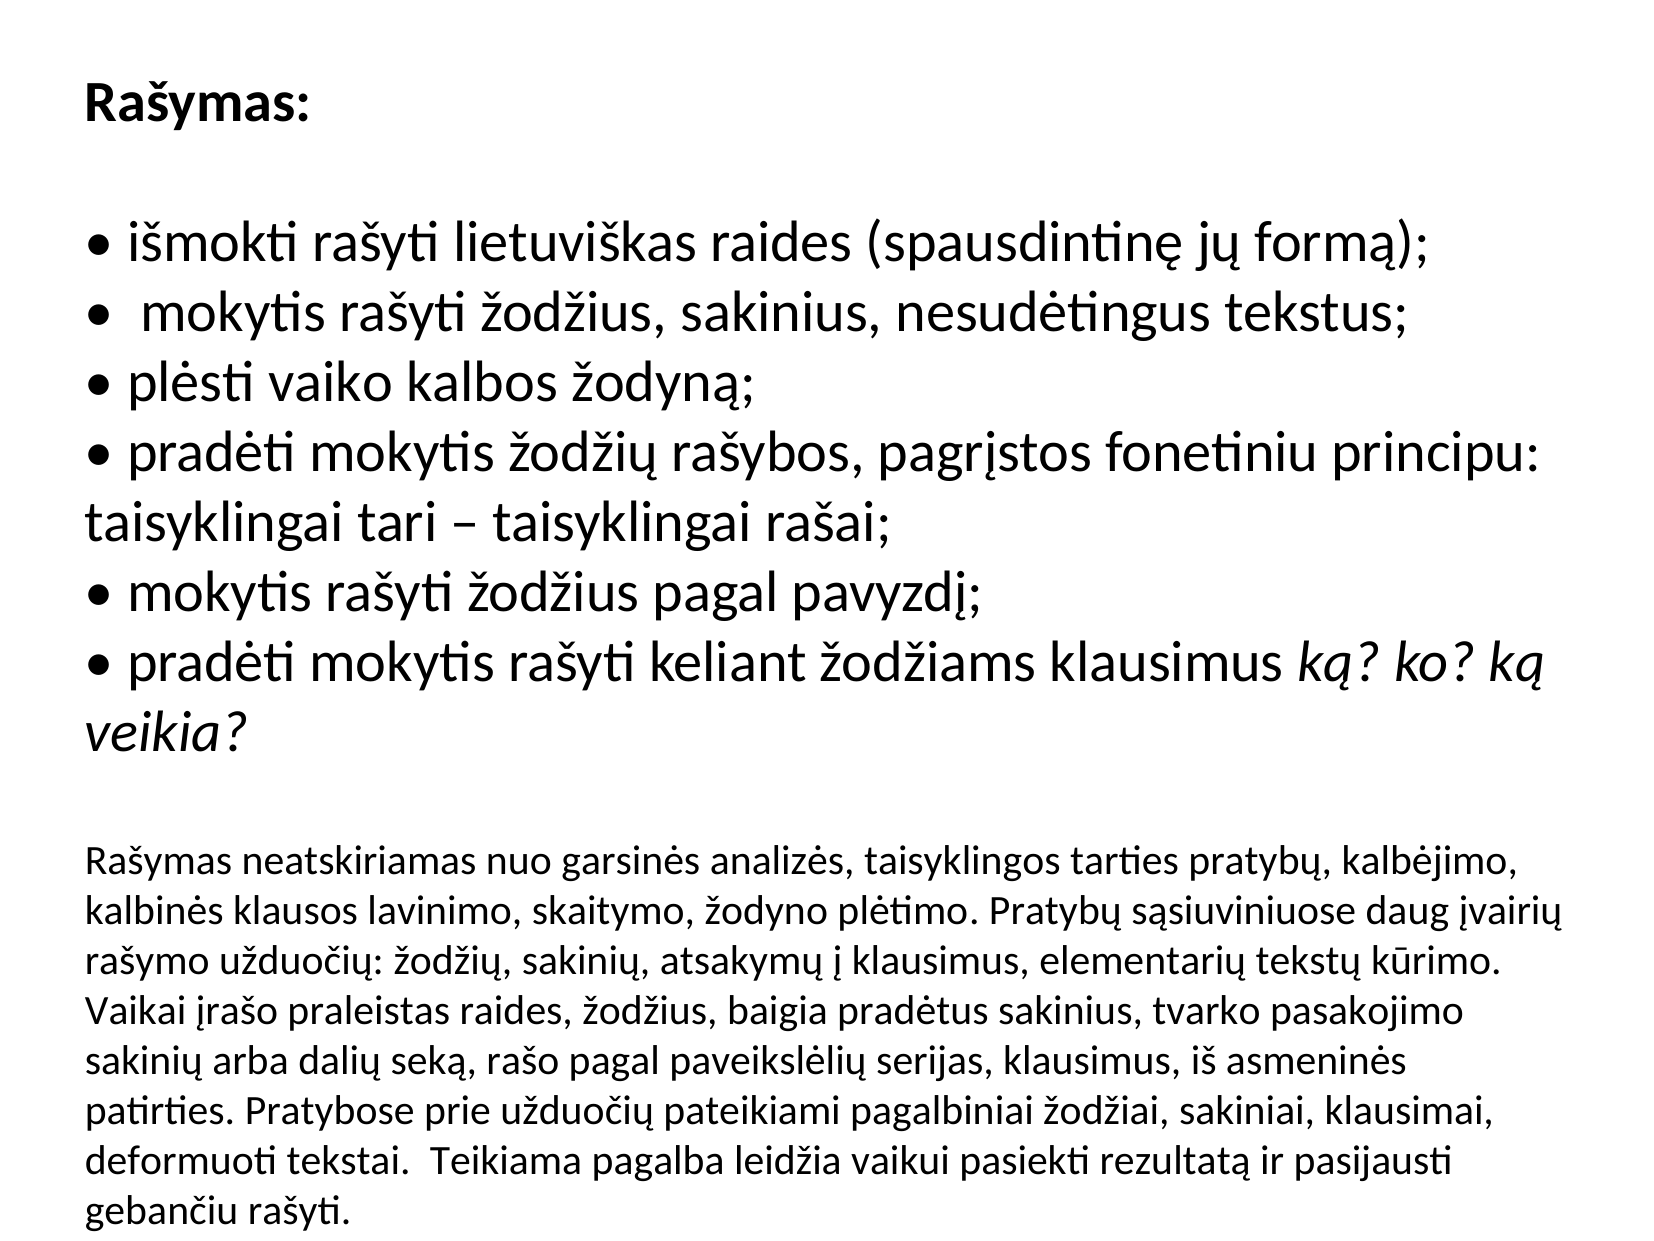

Rašymas:
• išmokti rašyti lietuviškas raides (spausdintinę jų formą);
• mokytis rašyti žodžius, sakinius, nesudėtingus tekstus;
• plėsti vaiko kalbos žodyną;
• pradėti mokytis žodžių rašybos, pagrįstos fonetiniu principu: taisyklingai tari – taisyklingai rašai;
• mokytis rašyti žodžius pagal pavyzdį;
• pradėti mokytis rašyti keliant žodžiams klausimus ką? ko? ką veikia?
Rašymas neatskiriamas nuo garsinės analizės, taisyklingos tarties pratybų, kalbėjimo, kalbinės klausos lavinimo, skaitymo, žodyno plėtimo. Pratybų sąsiuviniuose daug įvairių rašymo užduočių: žodžių, sakinių, atsakymų į klausimus, elementarių tekstų kūrimo. Vaikai įrašo praleistas raides, žodžius, baigia pradėtus sakinius, tvarko pasakojimo sakinių arba dalių seką, rašo pagal paveikslėlių serijas, klausimus, iš asmeninės patirties. Pratybose prie užduočių pateikiami pagalbiniai žodžiai, sakiniai, klausimai, deformuoti tekstai. Teikiama pagalba leidžia vaikui pasiekti rezultatą ir pasijausti gebančiu rašyti.